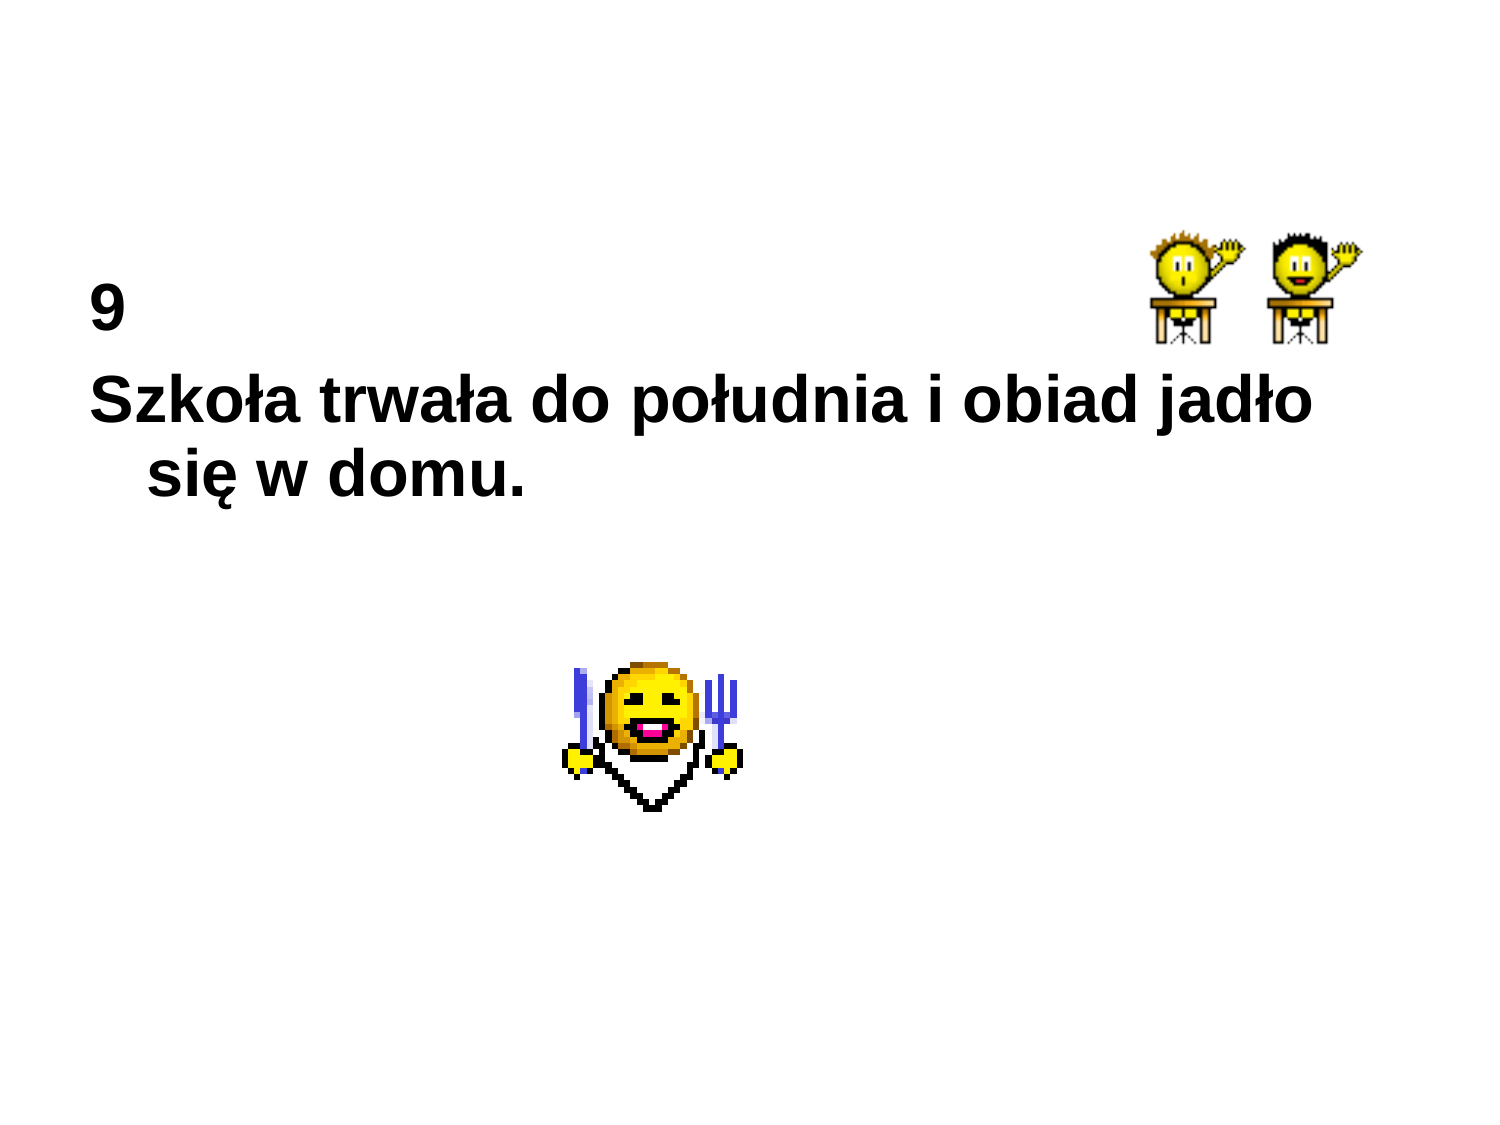

# 9
Szkoła trwała do południa i obiad jadło się w domu.